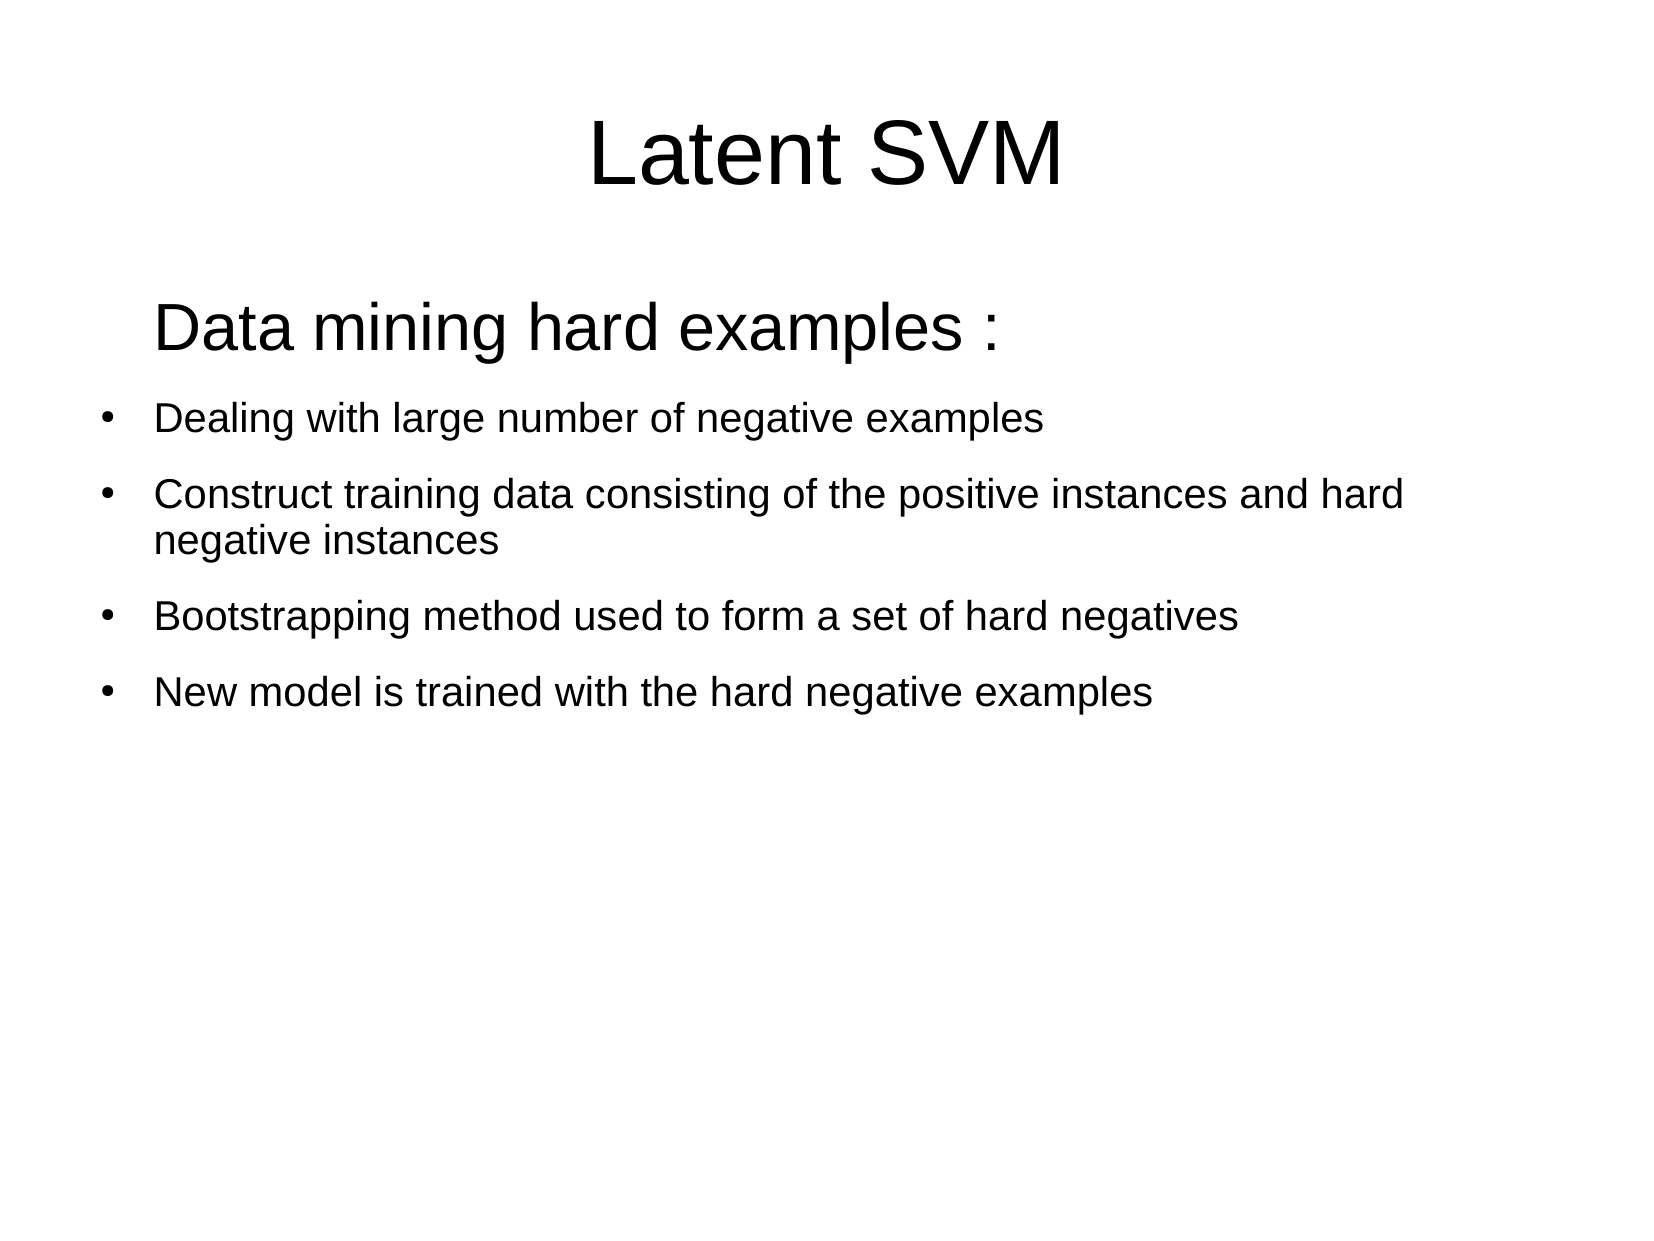

# Latent SVM
Data mining hard examples :
Dealing with large number of negative examples
Construct training data consisting of the positive instances and hard negative instances
Bootstrapping method used to form a set of hard negatives
New model is trained with the hard negative examples